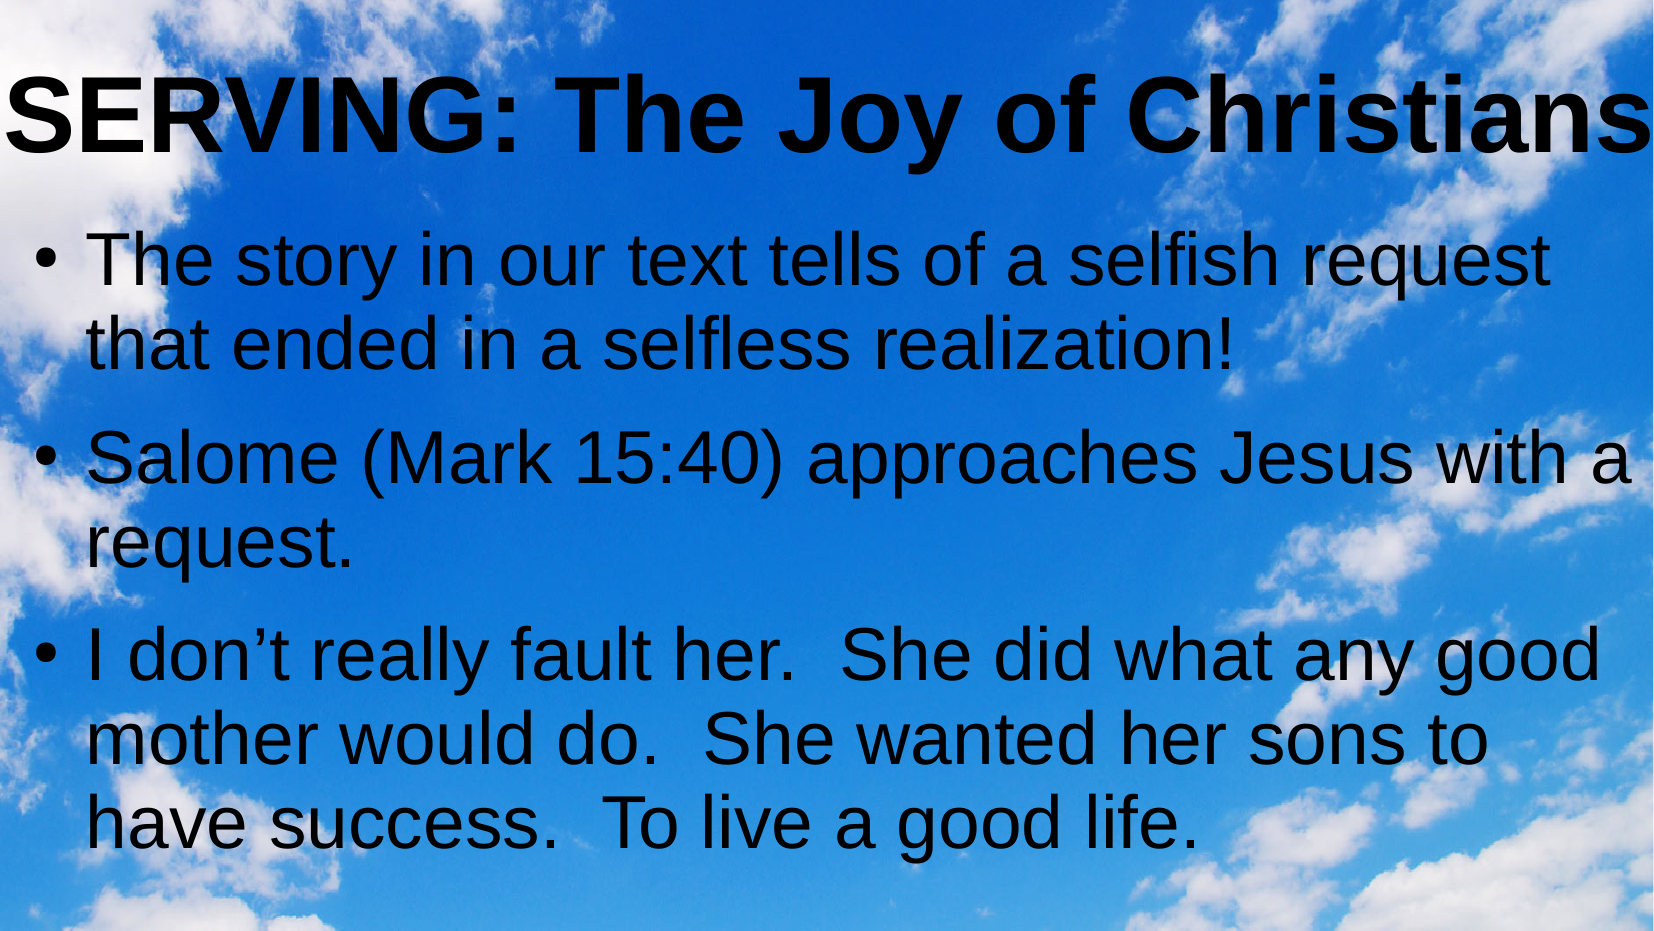

# SERVING: The Joy of Christians
The story in our text tells of a selfish request that ended in a selfless realization!
Salome (Mark 15:40) approaches Jesus with a request.
I don’t really fault her. She did what any good mother would do. She wanted her sons to have success. To live a good life.